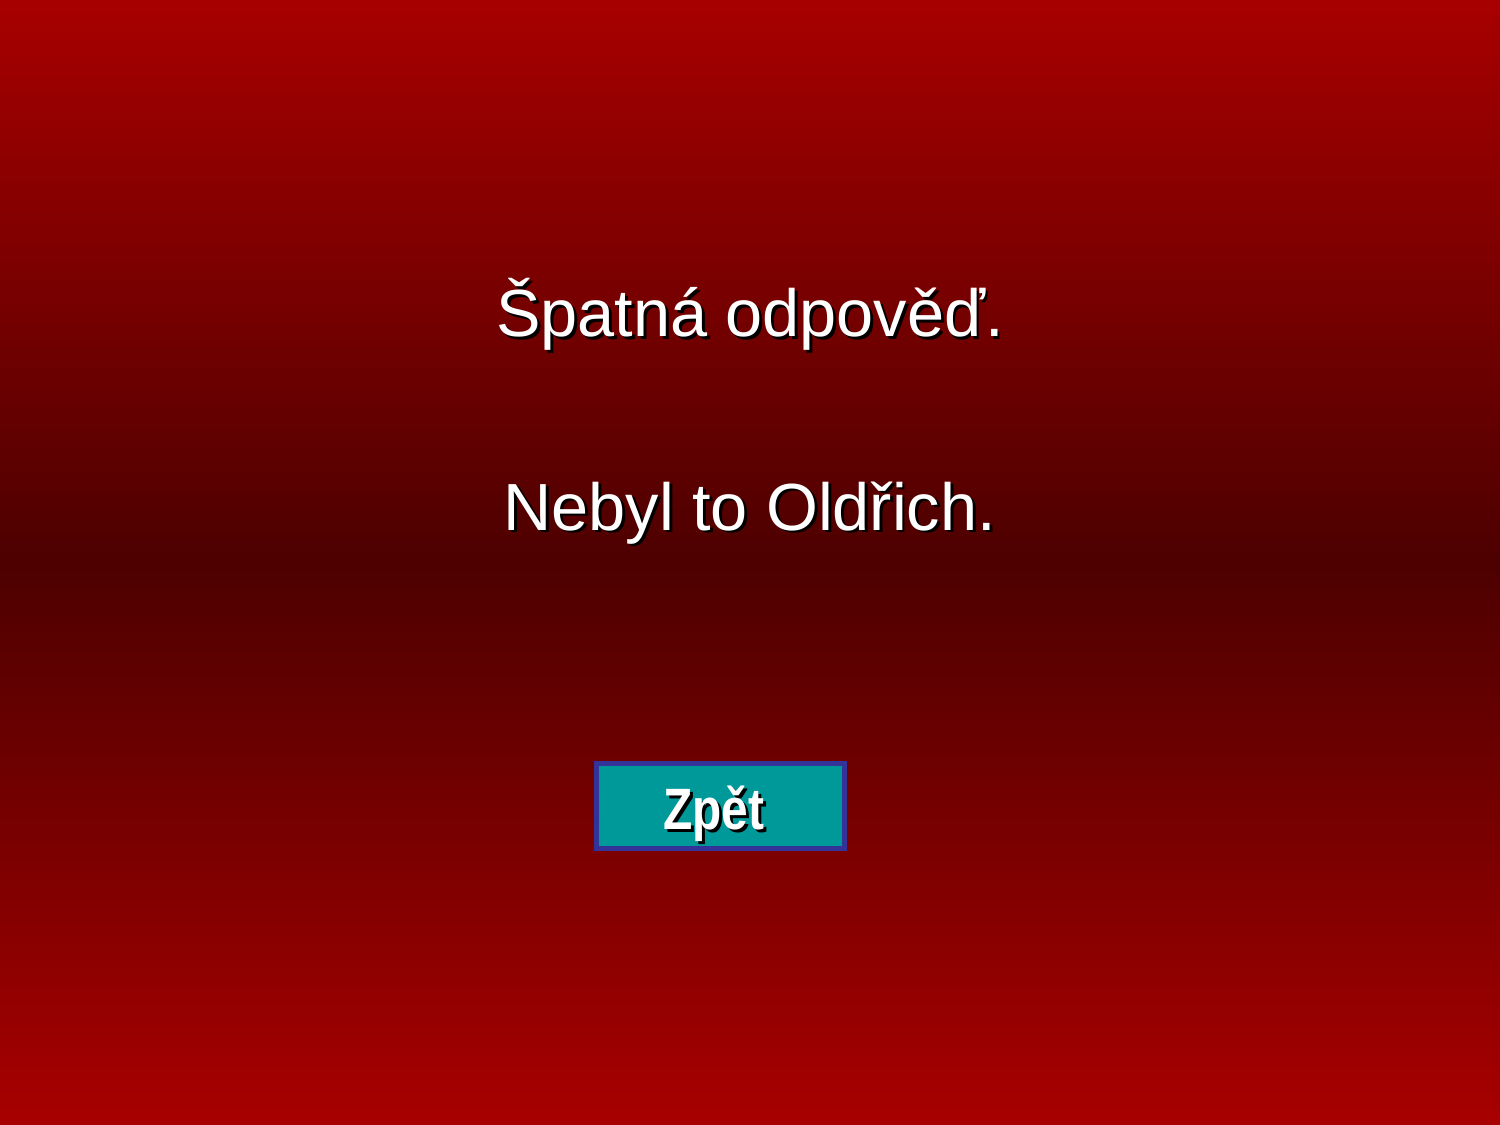

#
Špatná odpověď.
Nebyl to Oldřich.
Zpět